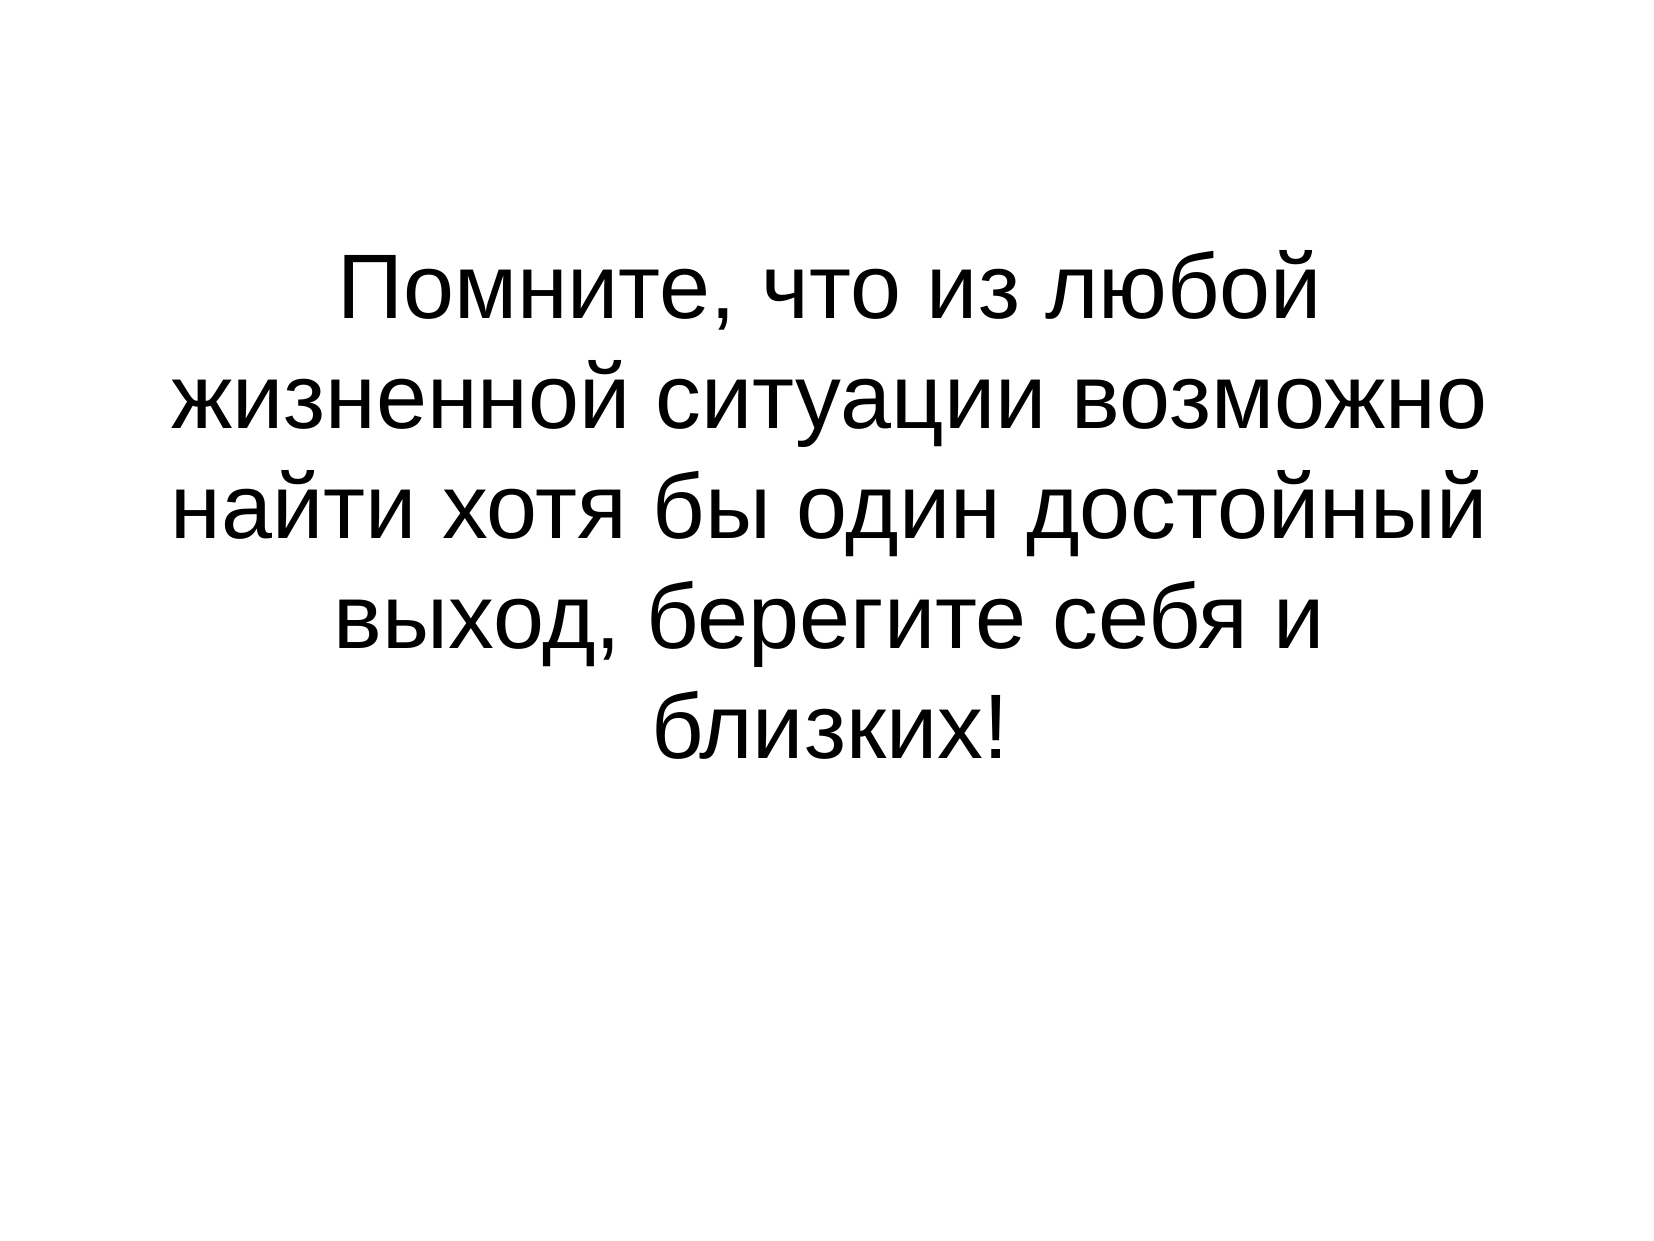

# Помните, что из любой жизненной ситуации возможно найти хотя бы один достойный выход, берегите себя и близких!